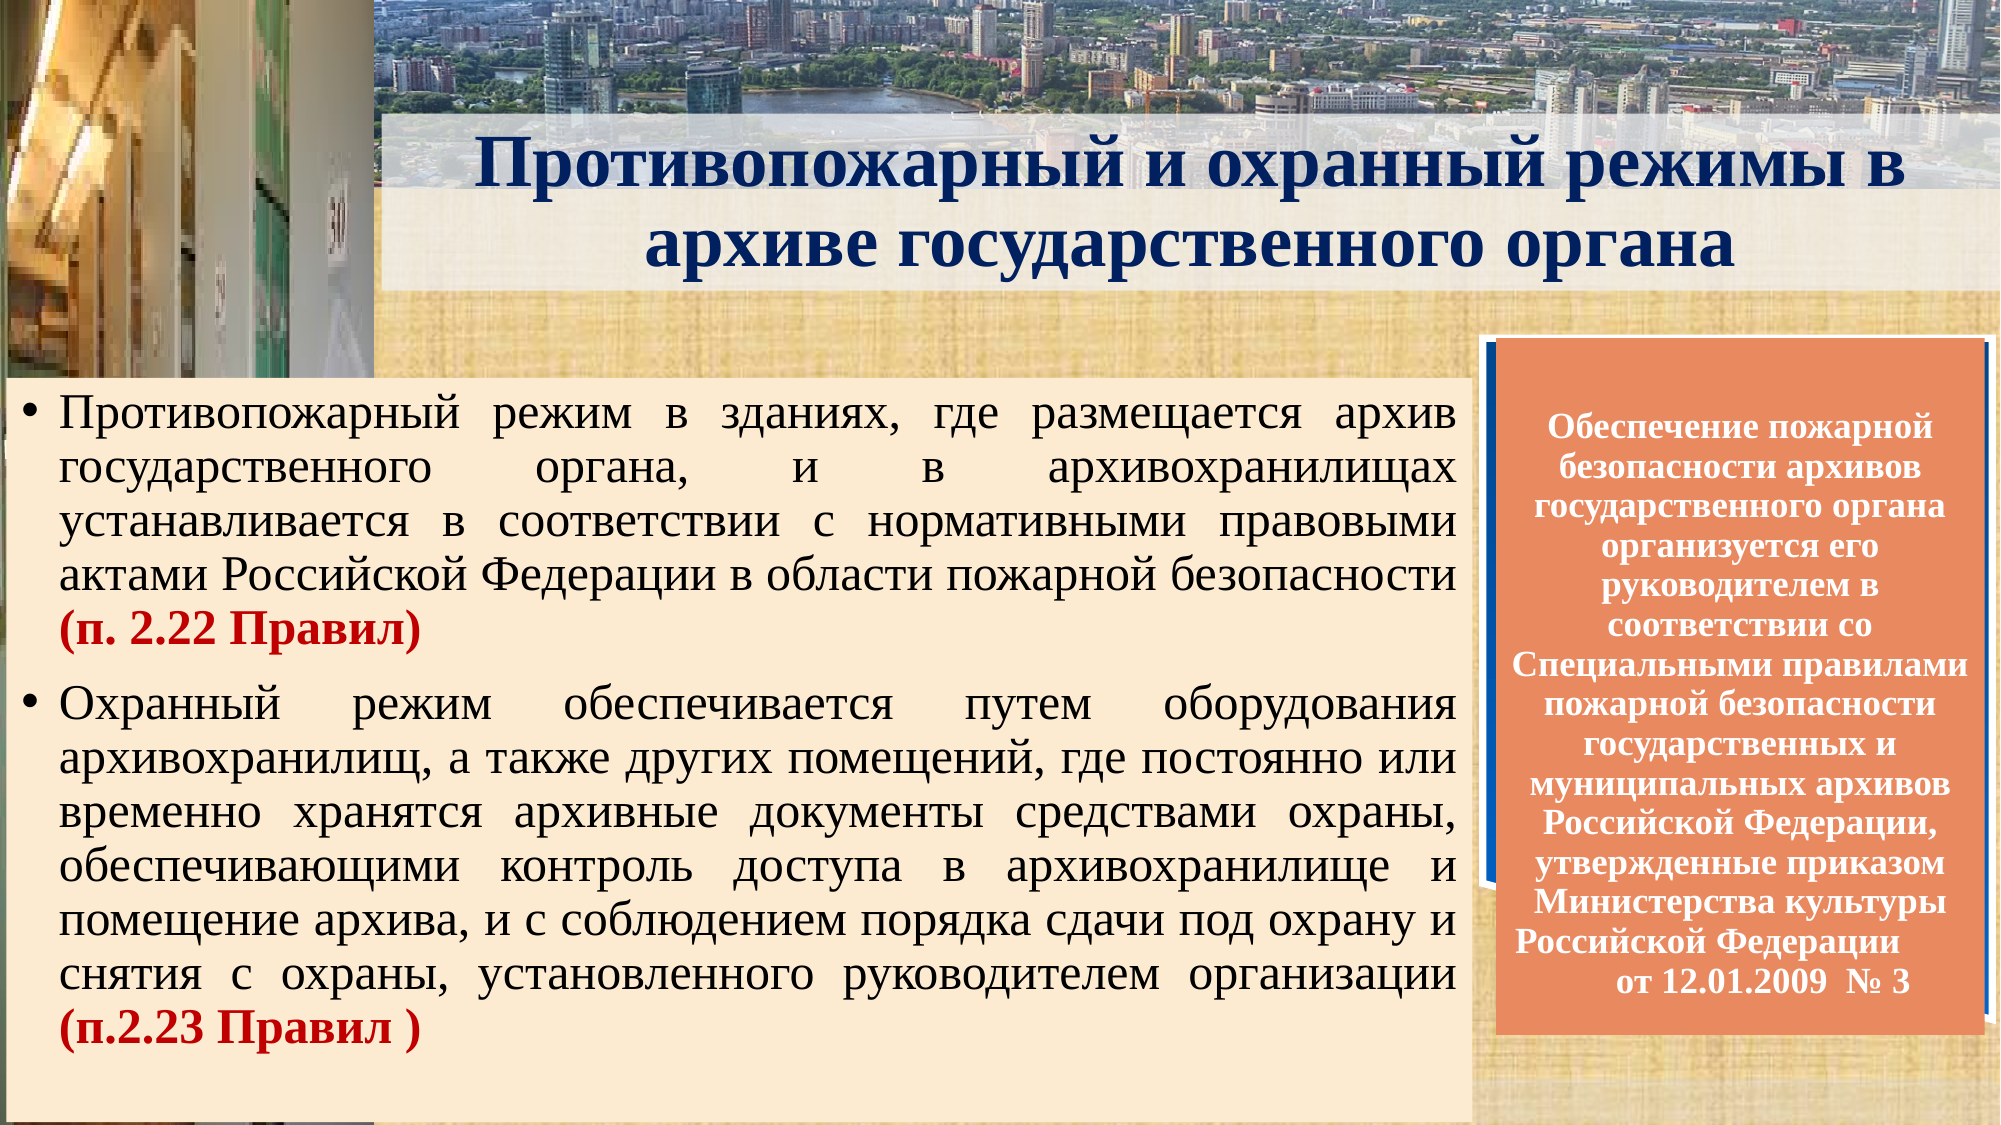

# Противопожарный и охранный режимы в архиве государственного органа
Обеспечение пожарной безопасности архивов государственного органа организуется его руководителем в соответствии со Специальными правилами пожарной безопасности государственных и муниципальных архивов Российской Федерации, утвержденные приказом Министерства культуры Российской Федерации от 12.01.2009 № 3
Противопожарный режим в зданиях, где размещается архив государственного органа, и в архивохранилищах устанавливается в соответствии с нормативными правовыми актами Российской Федерации в области пожарной безопасности (п. 2.22 Правил)
Охранный режим обеспечивается путем оборудования архивохранилищ, а также других помещений, где постоянно или временно хранятся архивные документы средствами охраны, обеспечивающими контроль доступа в архивохранилище и помещение архива, и с соблюдением порядка сдачи под охрану и снятия с охраны, установленного руководителем организации (п.2.23 Правил )